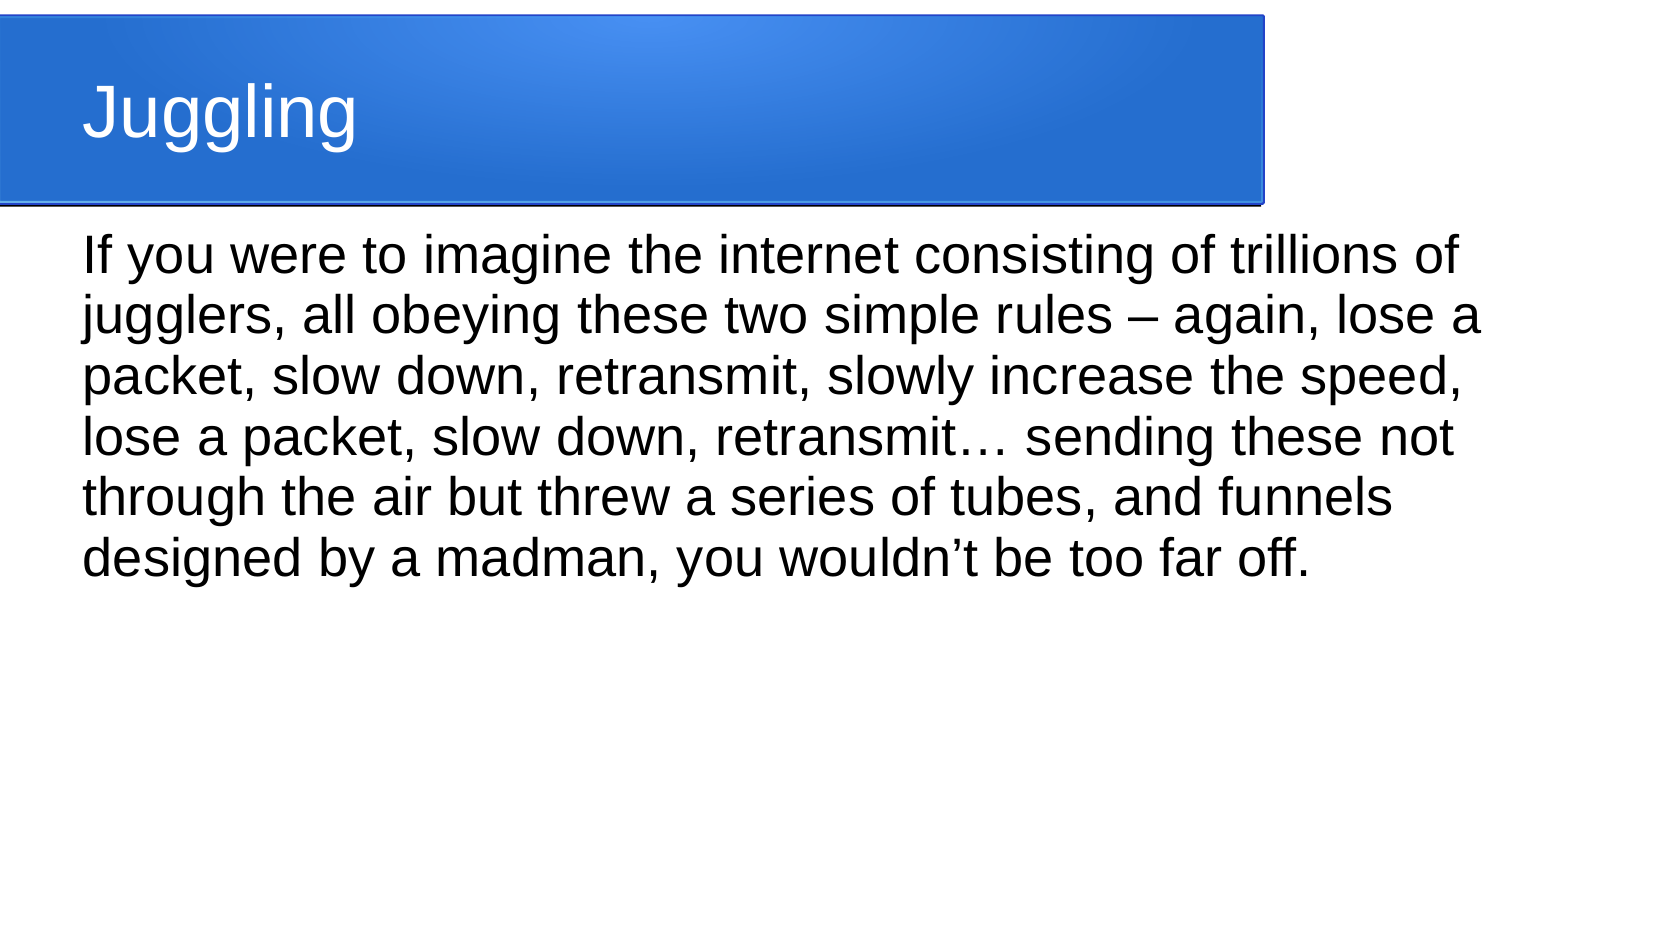

# Juggling
If you were to imagine the internet consisting of trillions of jugglers, all obeying these two simple rules – again, lose a packet, slow down, retransmit, slowly increase the speed, lose a packet, slow down, retransmit… sending these not through the air but threw a series of tubes, and funnels designed by a madman, you wouldn’t be too far off.